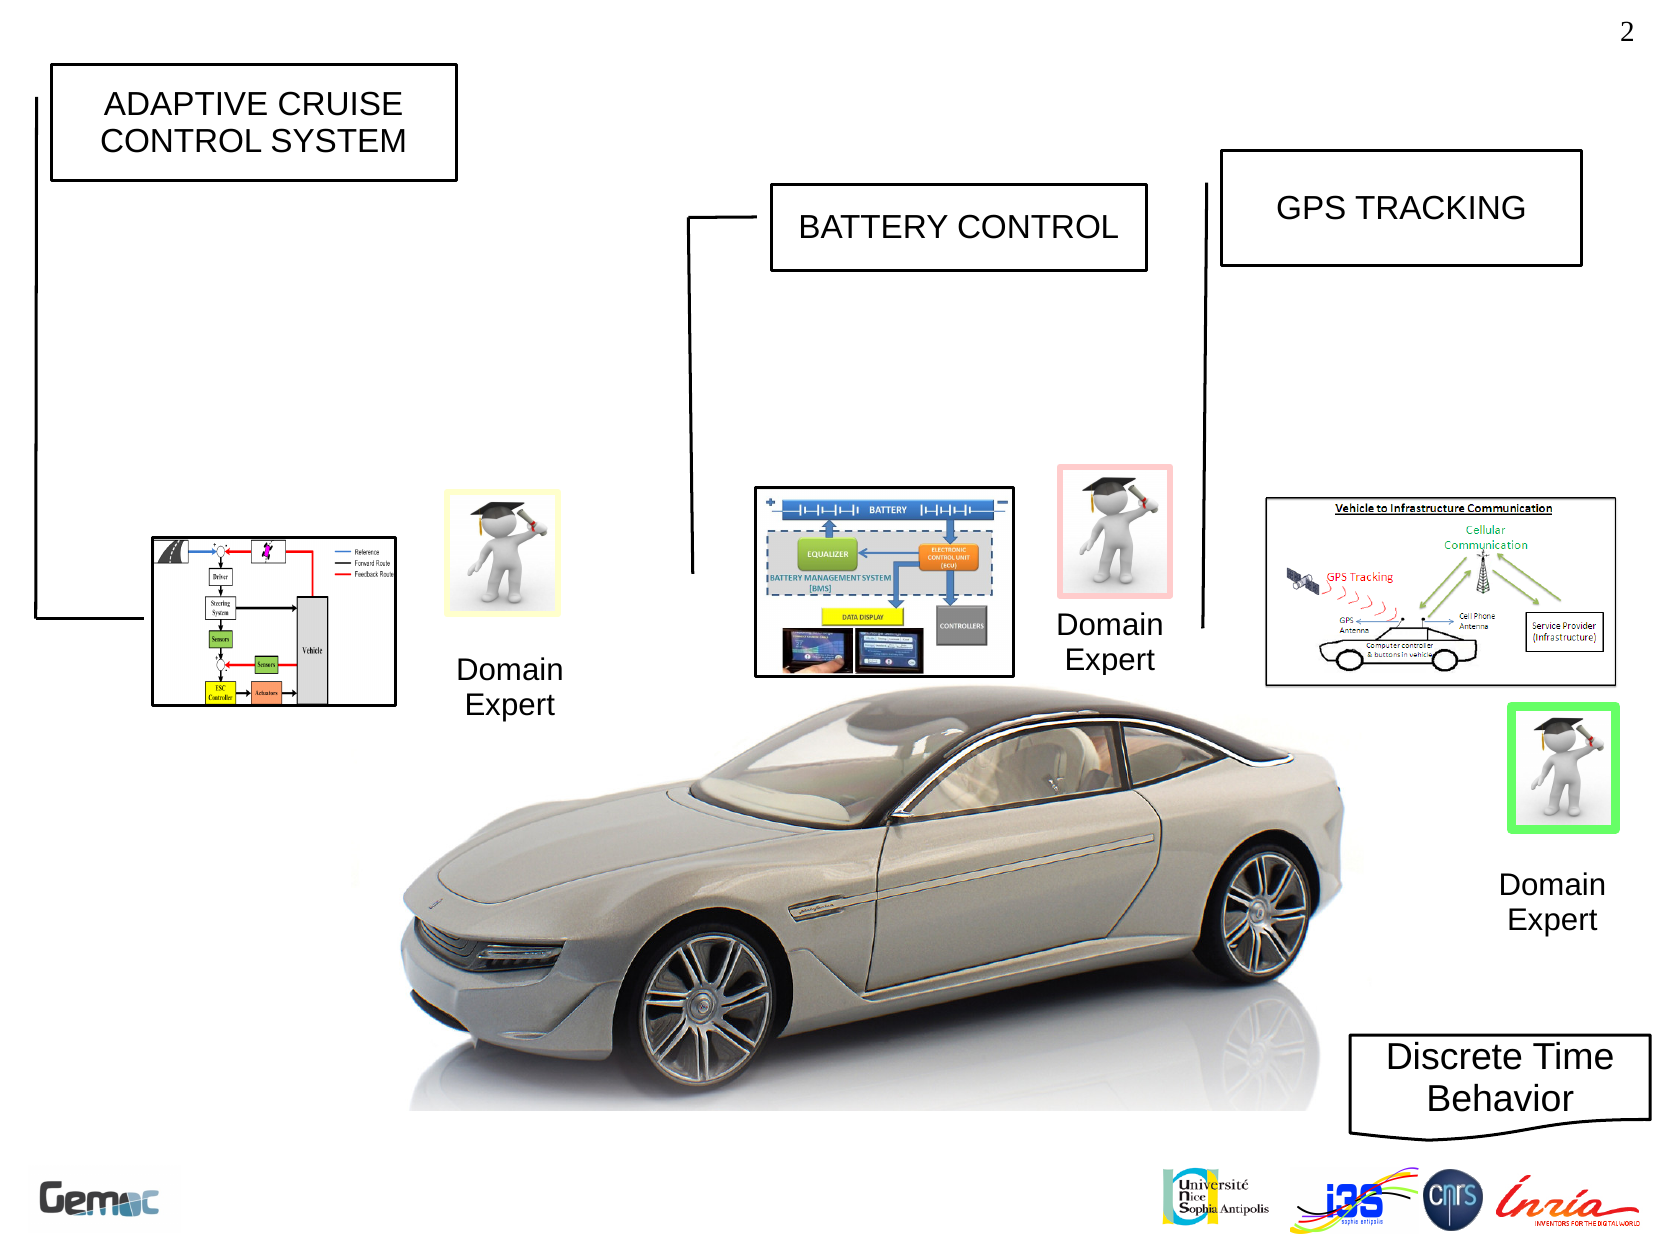

2
ADAPTIVE CRUISE
CONTROL SYSTEM
GPS TRACKING
BATTERY CONTROL
Domain
Expert
Domain
Expert
Domain
Expert
Discrete Time
Behavior